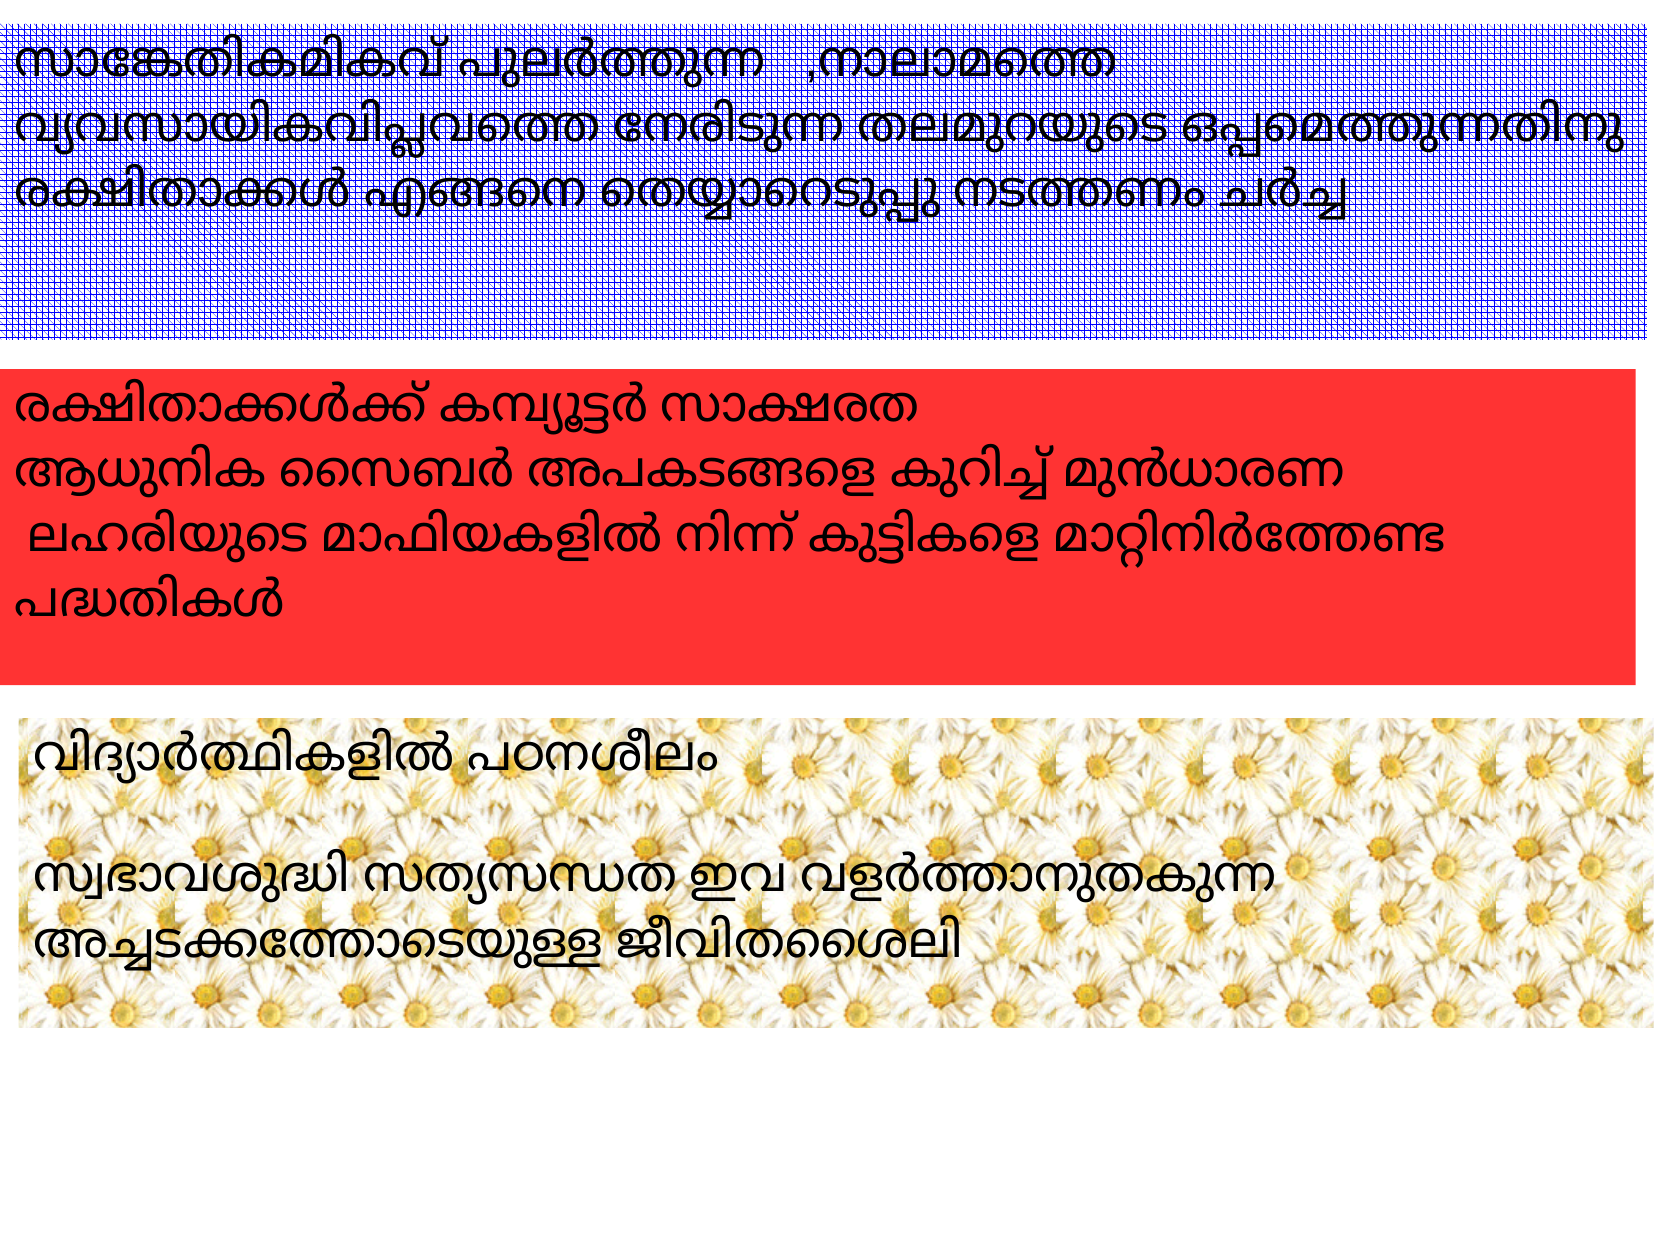

സാങ്കേതികമികവ് പുലർത്തുന്ന ,നാലാമത്തെ വ്യവസായികവിപ്ലവത്തെ നേരിടുന്ന തലമുറയുടെ ഒപ്പമെത്തുന്നതിനു രക്ഷിതാക്കൾ എങ്ങനെ തെയ്യാറെടുപ്പു നടത്തണം ചർച്ച
രക്ഷിതാക്കൾക്ക് കമ്പ്യൂട്ടർ സാക്ഷരത
ആധുനിക സൈബർ അപകടങ്ങളെ കുറിച്ച് മുൻധാരണ
 ലഹരിയുടെ മാഫിയകളിൽ നിന്ന് കുട്ടികളെ മാറ്റിനിർത്തേണ്ട പദ്ധതികൾ
വിദ്യാർത്ഥികളിൽ പഠനശീലം
സ്വഭാവശുദ്ധി സത്യസന്ധത ഇവ വളർത്താനുതകുന്ന അച്ചടക്കത്തോടെയുള്ള ജീവിതശൈലി